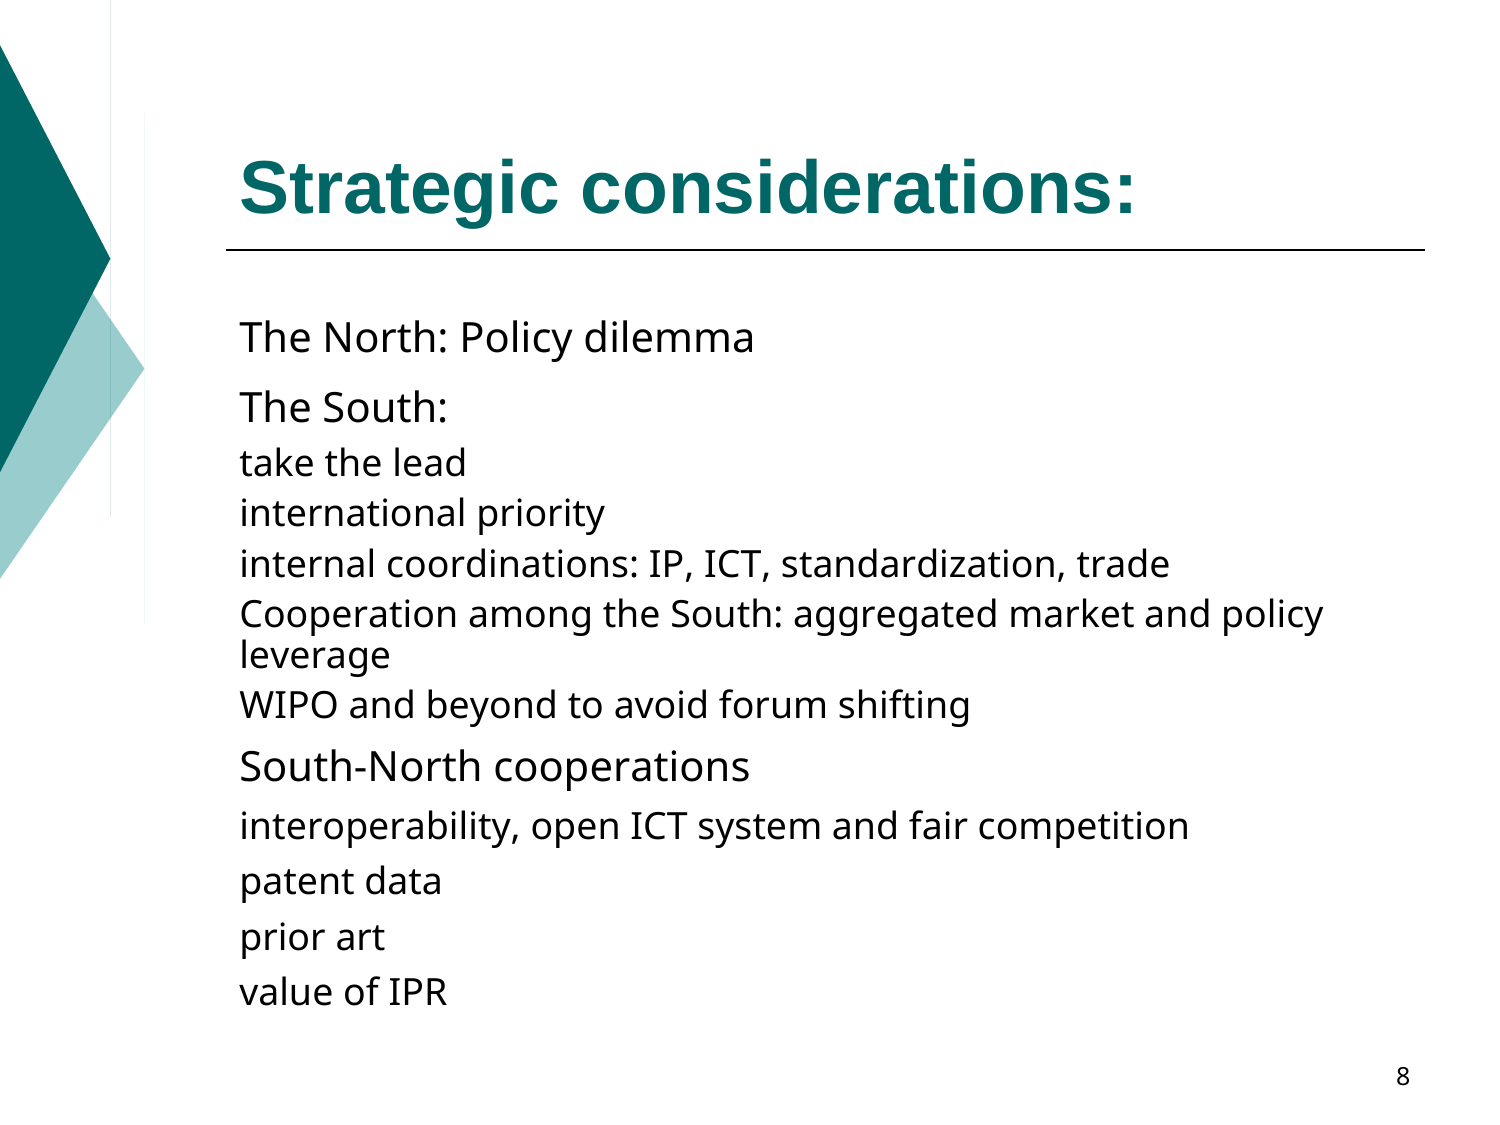

# Strategic considerations:
The North: Policy dilemma
The South:
take the lead
international priority
internal coordinations: IP, ICT, standardization, trade
Cooperation among the South: aggregated market and policy leverage
WIPO and beyond to avoid forum shifting
South-North cooperations
interoperability, open ICT system and fair competition
patent data
prior art
value of IPR
8